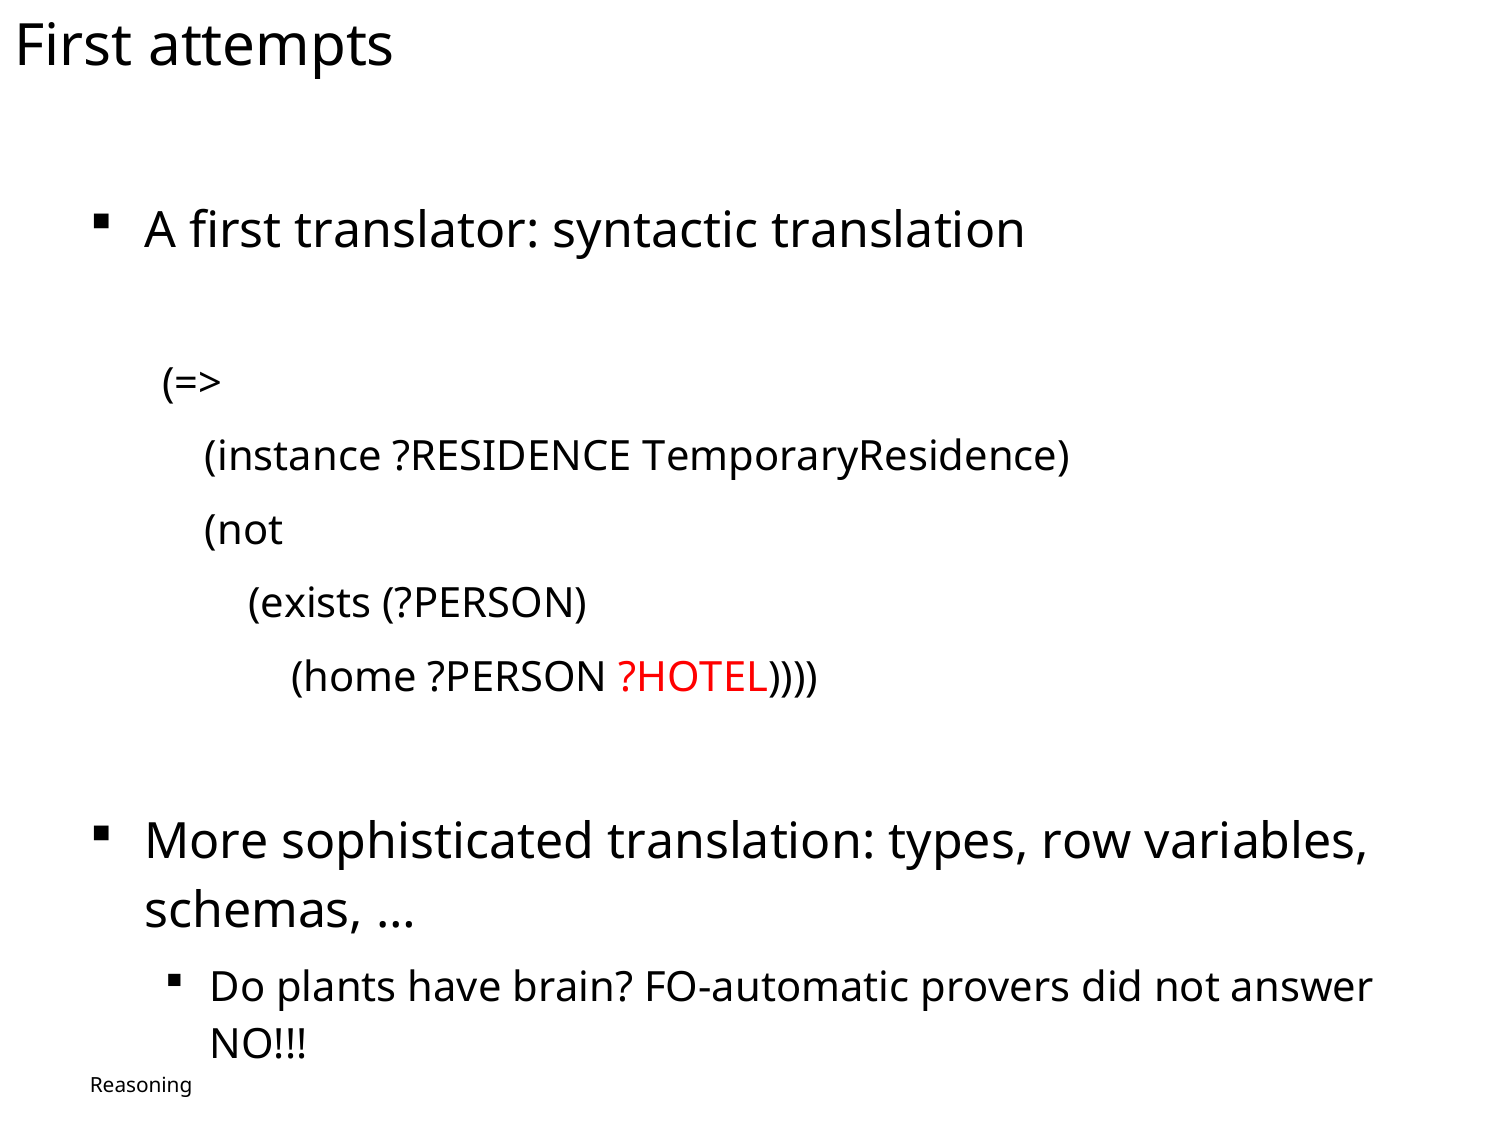

# First attempts
A first translator: syntactic translation
(=>
 (instance ?RESIDENCE TemporaryResidence)
 (not
 (exists (?PERSON)
 (home ?PERSON ?HOTEL))))
More sophisticated translation: types, row variables, schemas, …
Do plants have brain? FO-automatic provers did not answer NO!!!